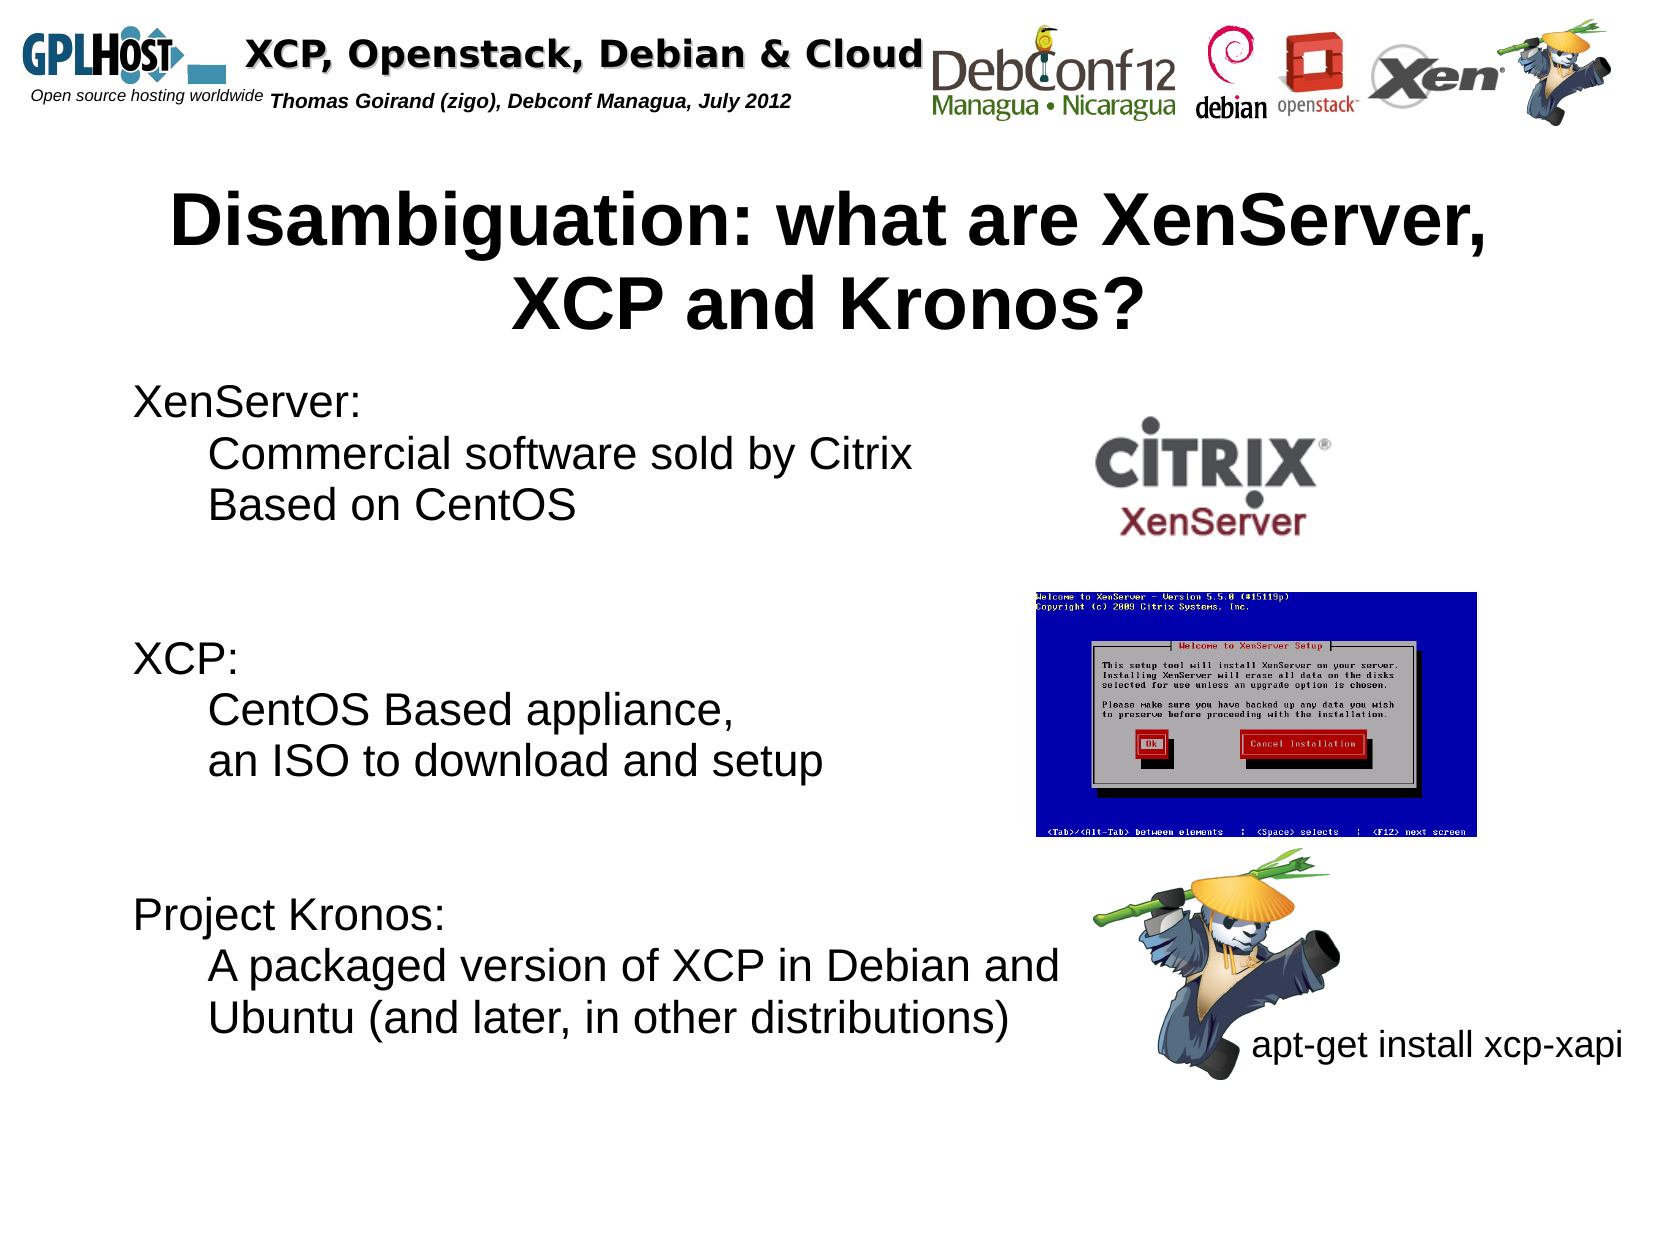

Disambiguation: what are XenServer, XCP and Kronos?
XenServer:
	Commercial software sold by Citrix
	Based on CentOS
XCP:
	CentOS Based appliance,
	an ISO to download and setup
Project Kronos:
	A packaged version of XCP in Debian and
	Ubuntu (and later, in other distributions)
apt-get install xcp-xapi